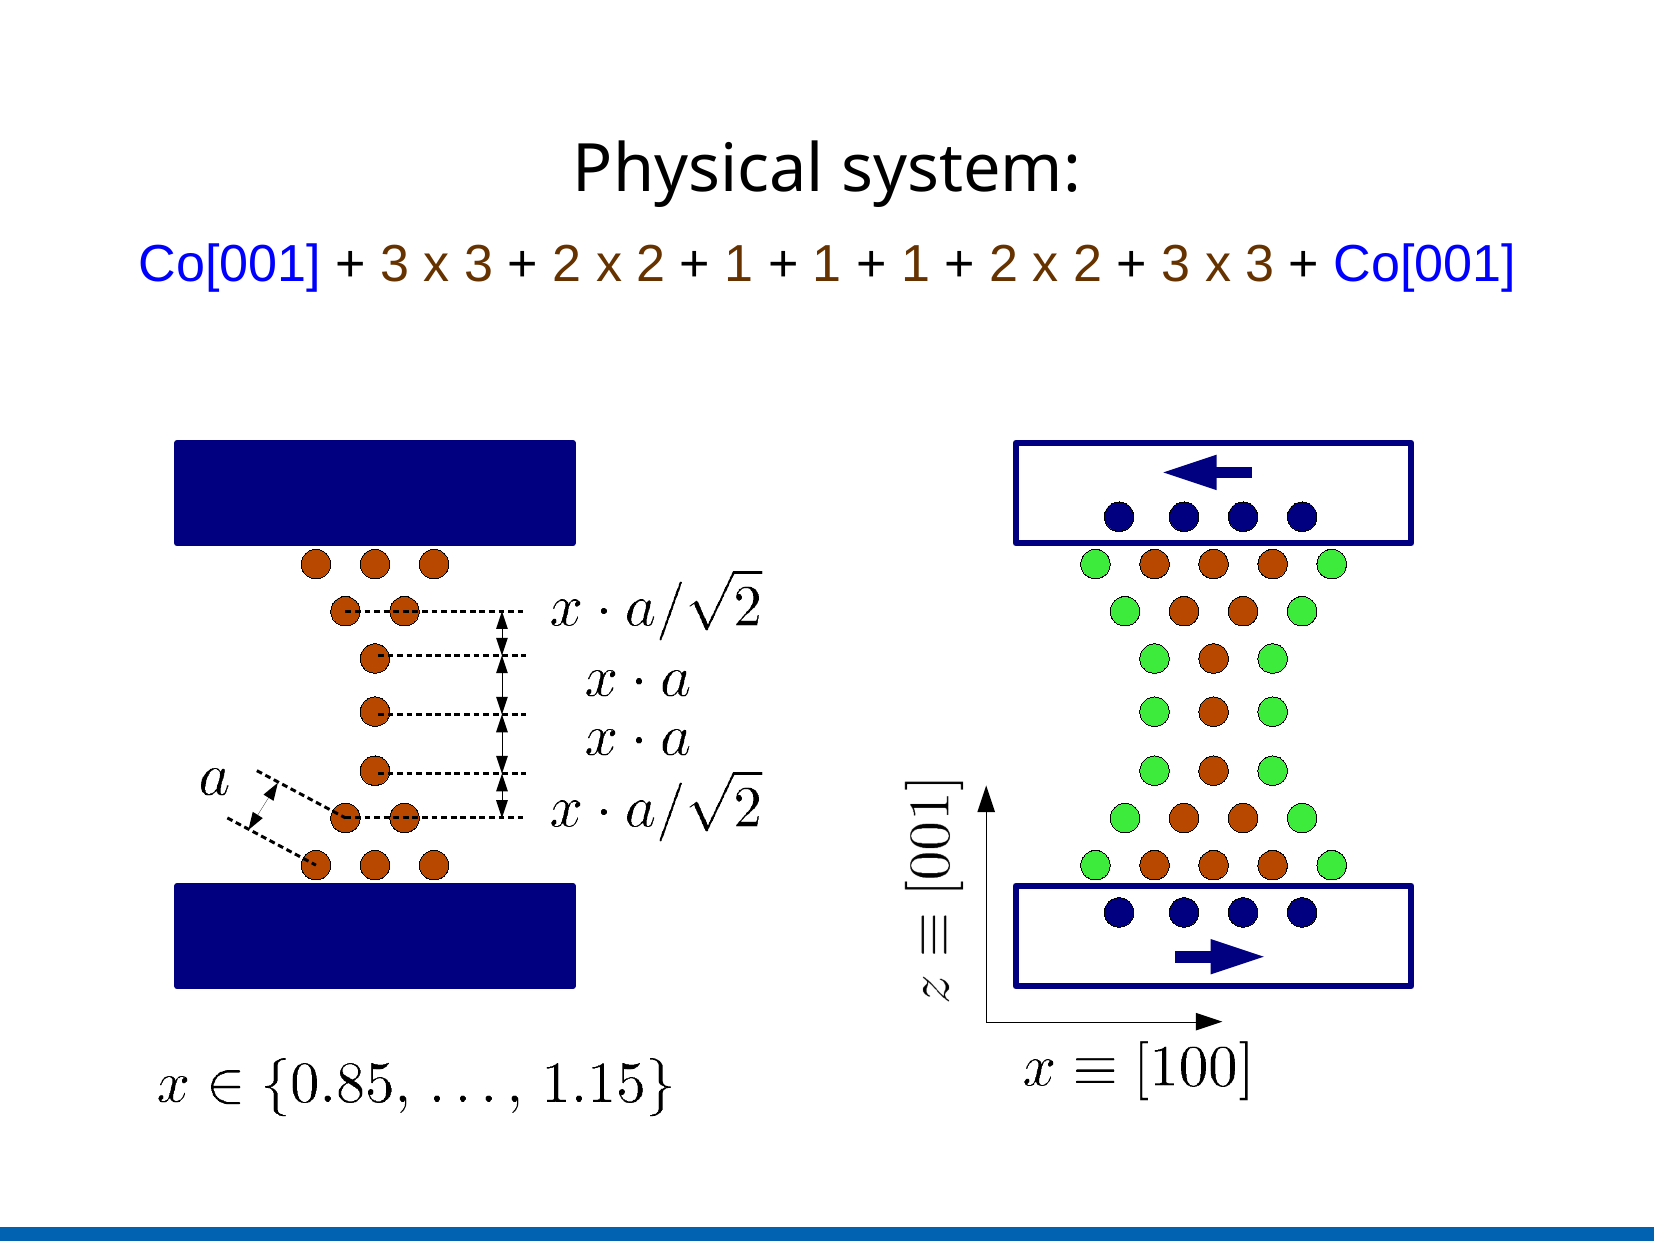

# Physical system: Co[001] + 3 x 3 + 2 x 2 + 1 + 1 + 1 + 2 x 2 + 3 x 3 + Co[001]